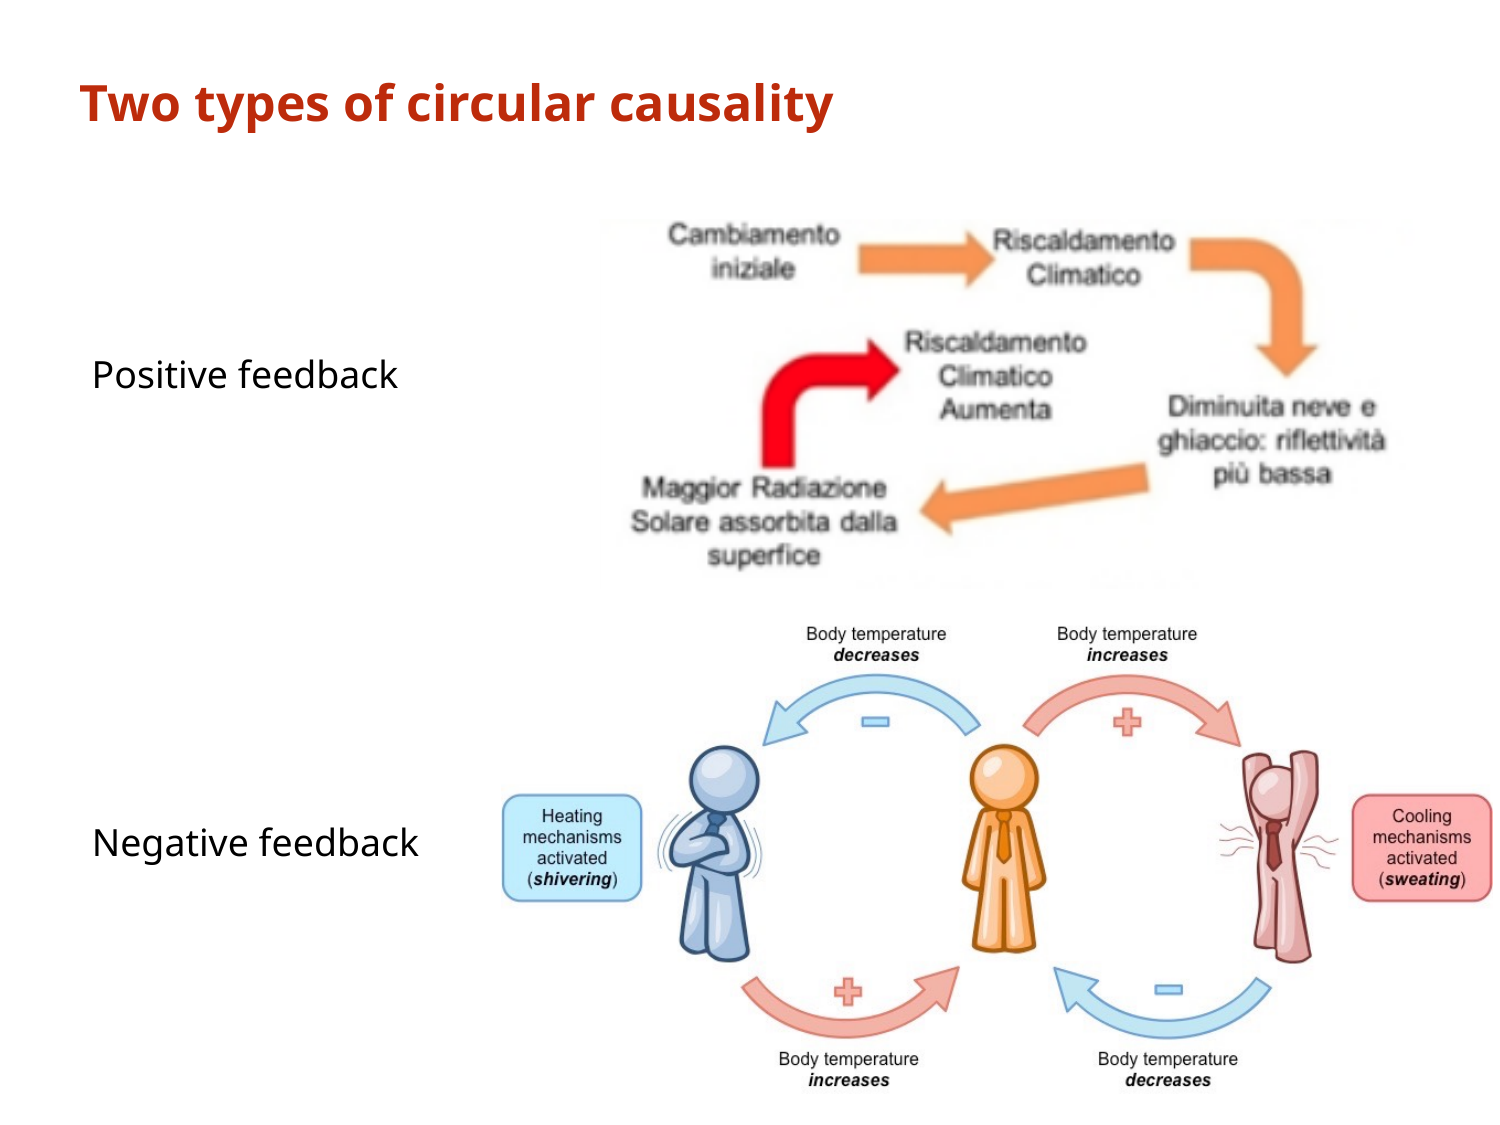

# Two types of circular causality
Positive feedback
Negative feedback